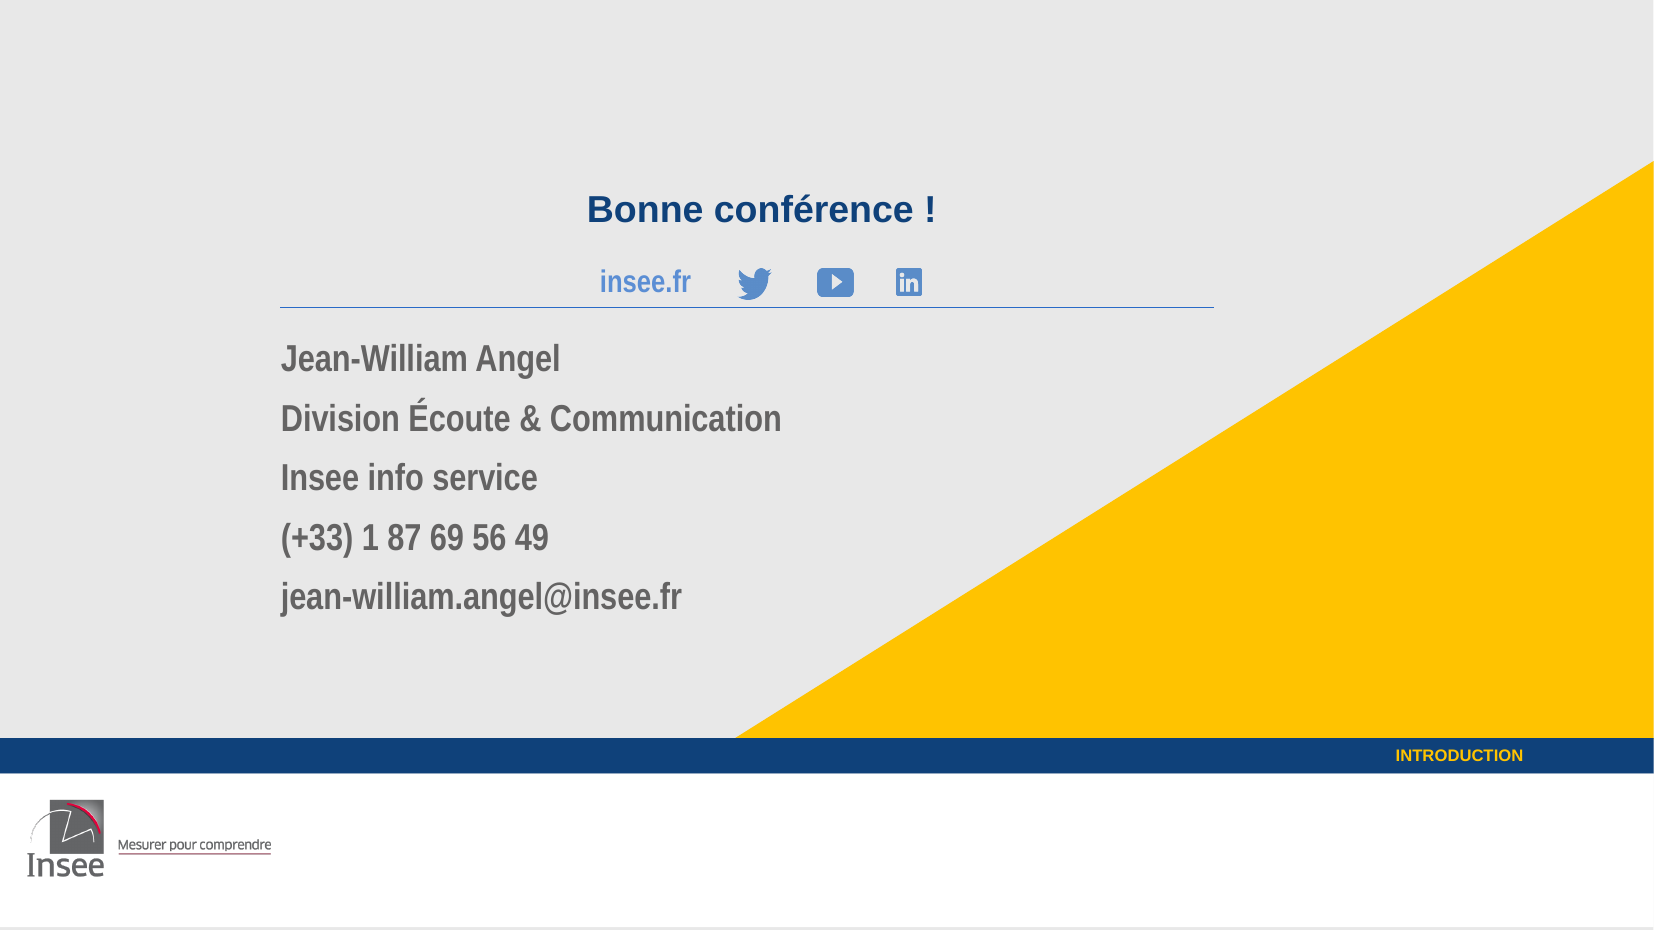

# Bonne conférence !
Jean-William Angel
Division Écoute & Communication
Insee info service
(+33) 1 87 69 56 49
jean-william.angel@insee.fr
Introduction